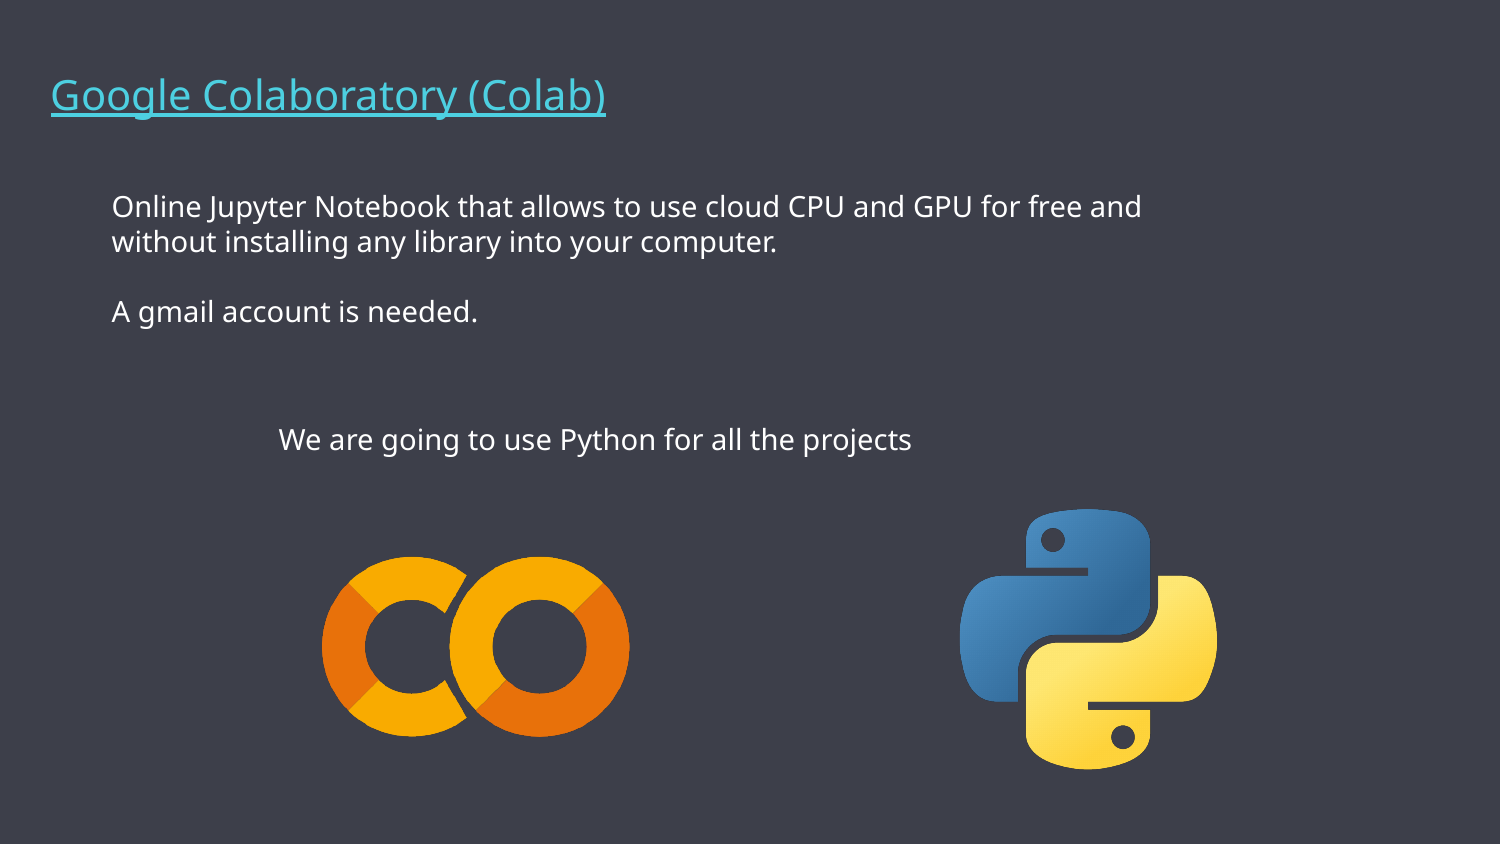

Google Colaboratory (Colab)
Online Jupyter Notebook that allows to use cloud CPU and GPU for free and without installing any library into your computer.
A gmail account is needed.
We are going to use Python for all the projects